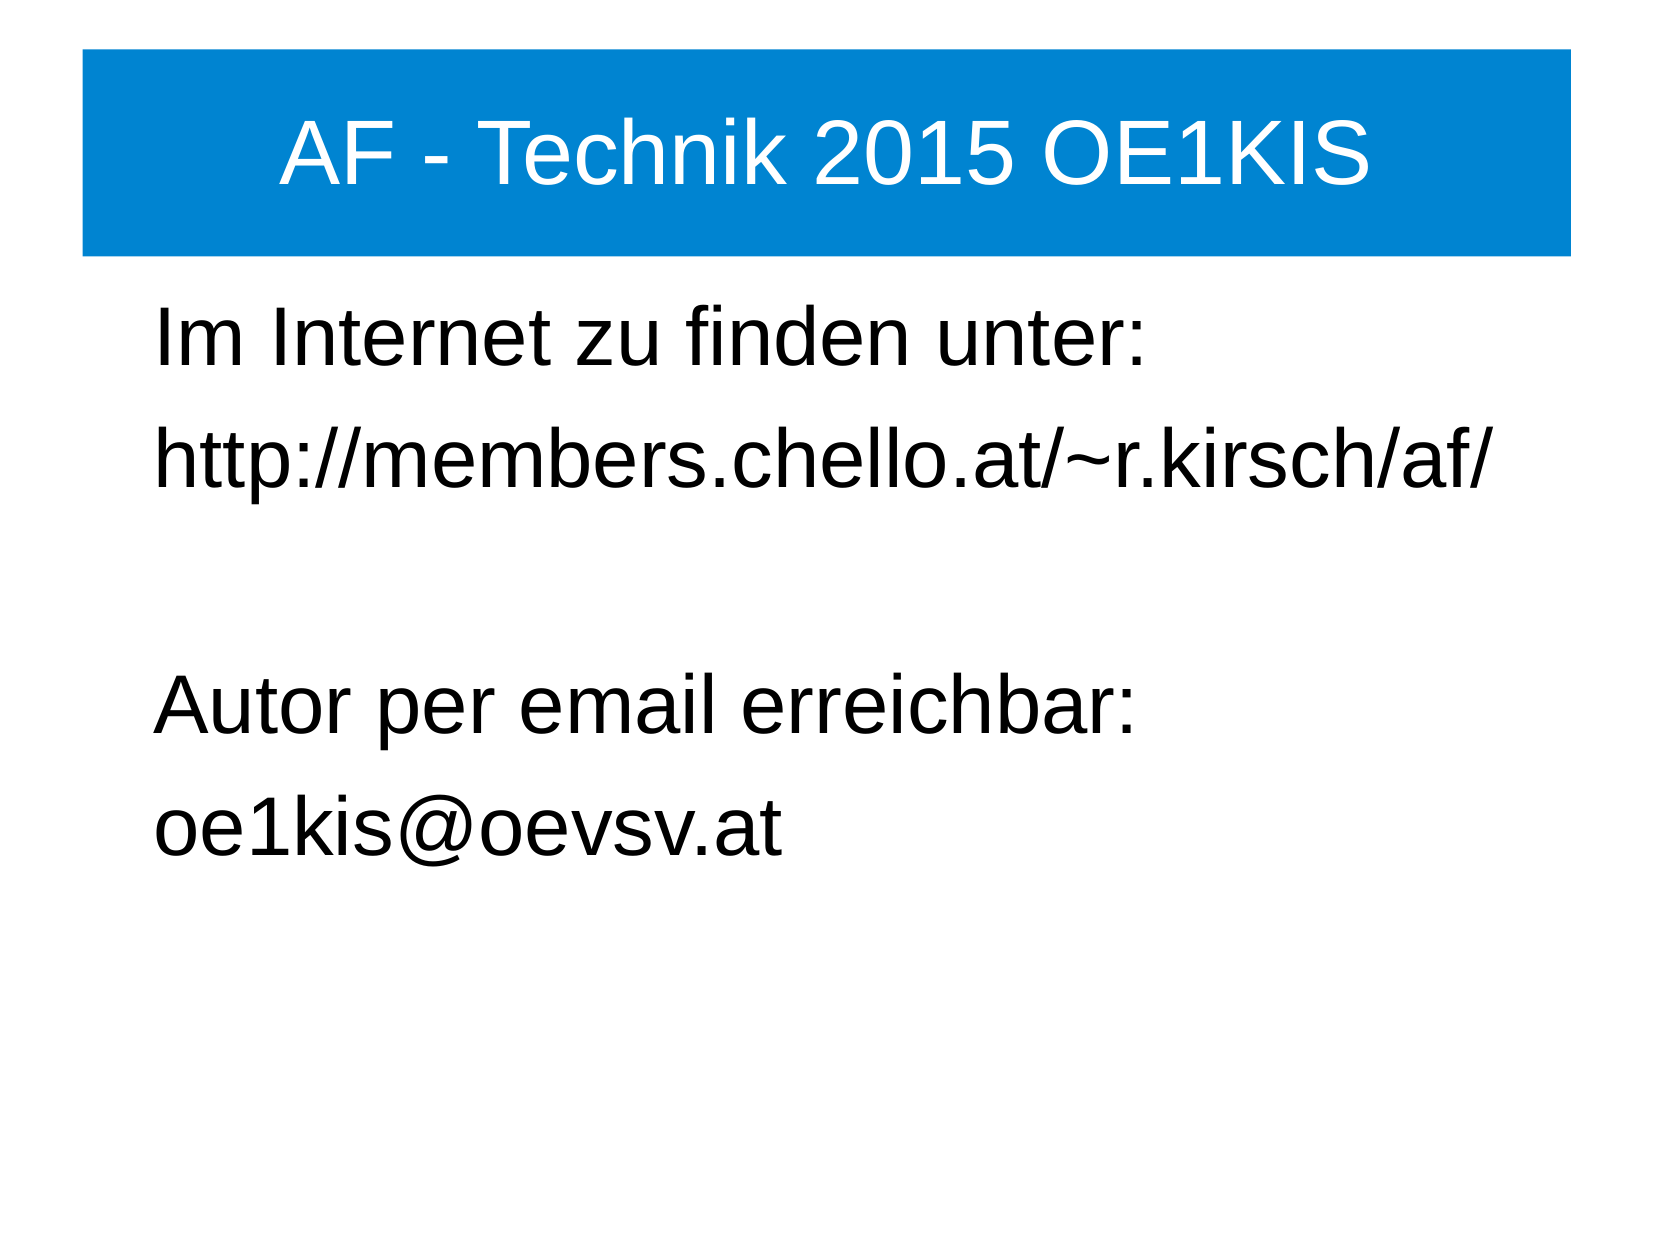

#
AF - Technik 2015 OE1KIS
Im Internet zu finden unter:
http://members.chello.at/~r.kirsch/af/
Autor per email erreichbar:
oe1kis@oevsv.at